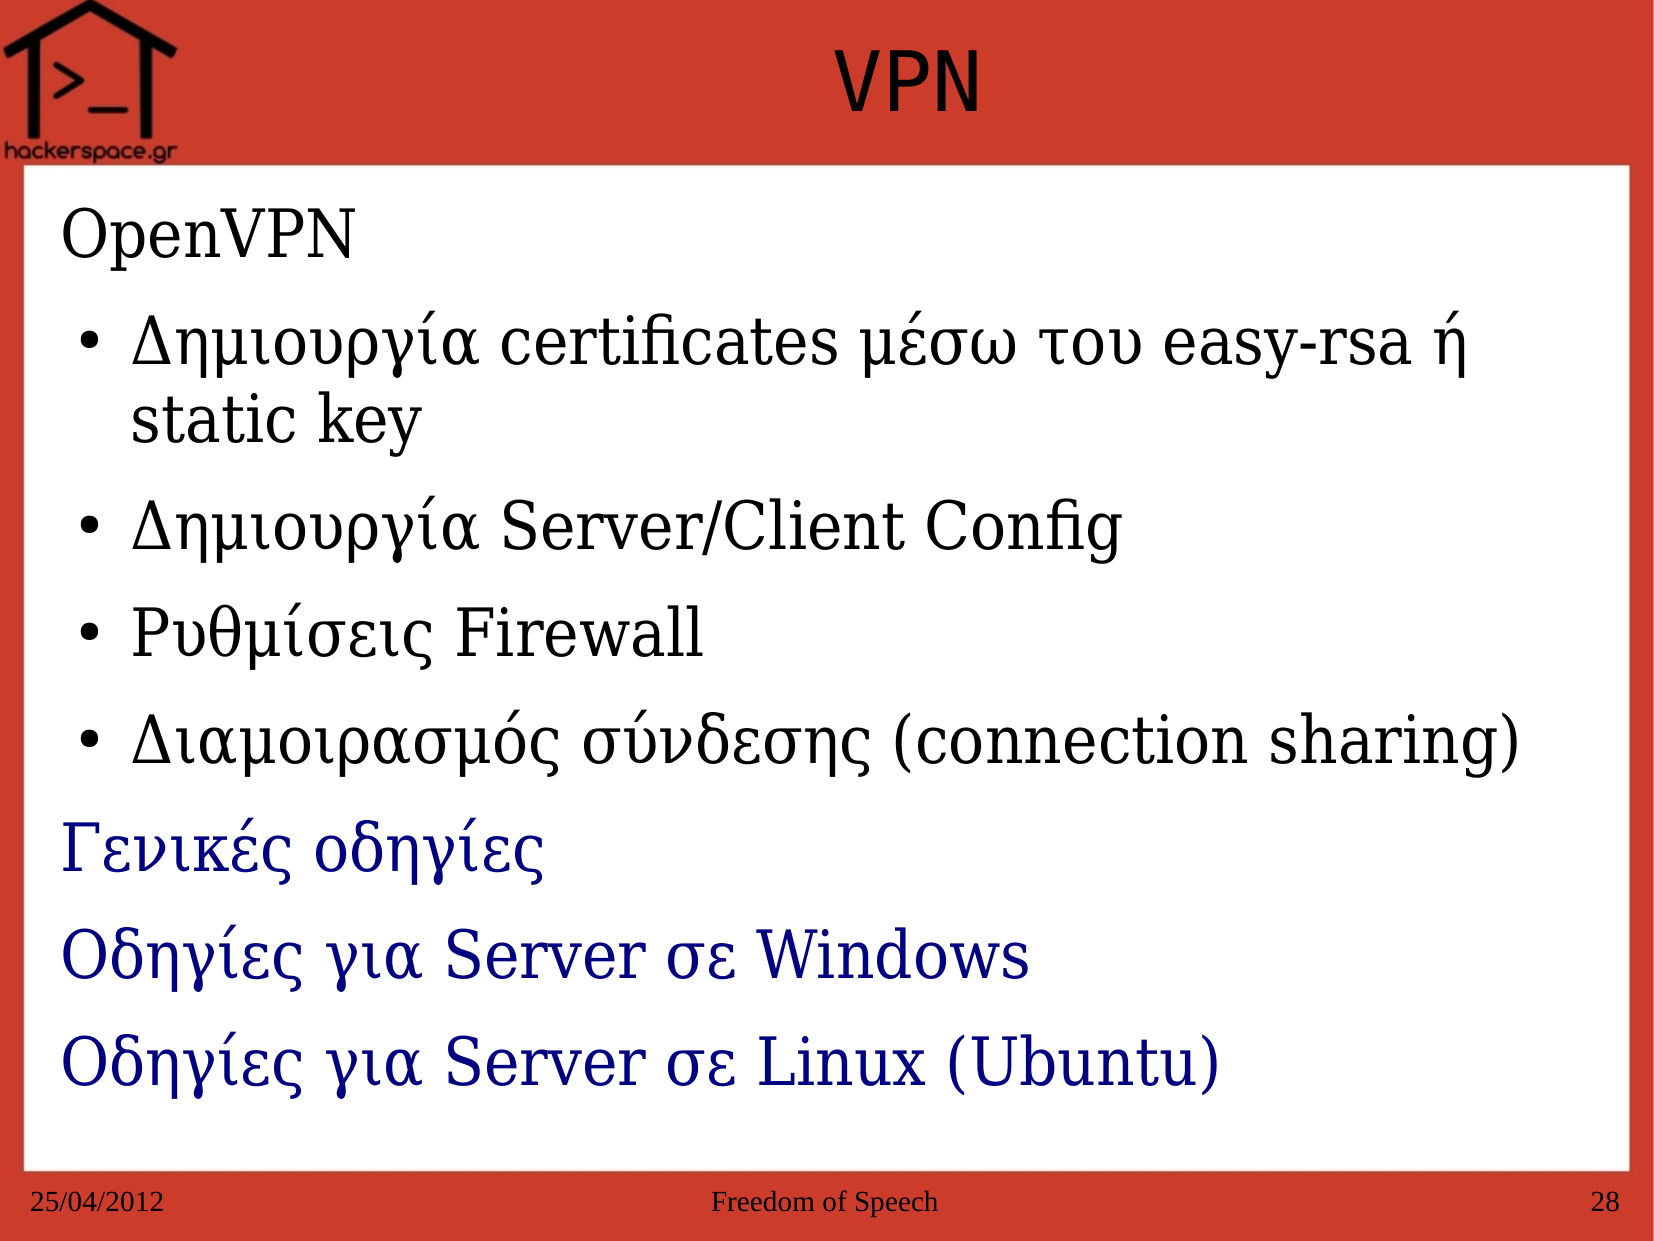

# VPN
OpenVPN
Δημιουργία certificates μέσω του easy-rsa ή static key
Δημιουργία Server/Client Config
Ρυθμίσεις Firewall
Διαμοιρασμός σύνδεσης (connection sharing)
Γενικές οδηγίες
Οδηγίες για Server σε Windows
Οδηγίες για Server σε Linux (Ubuntu)
25/04/2012
Freedom of Speech
28